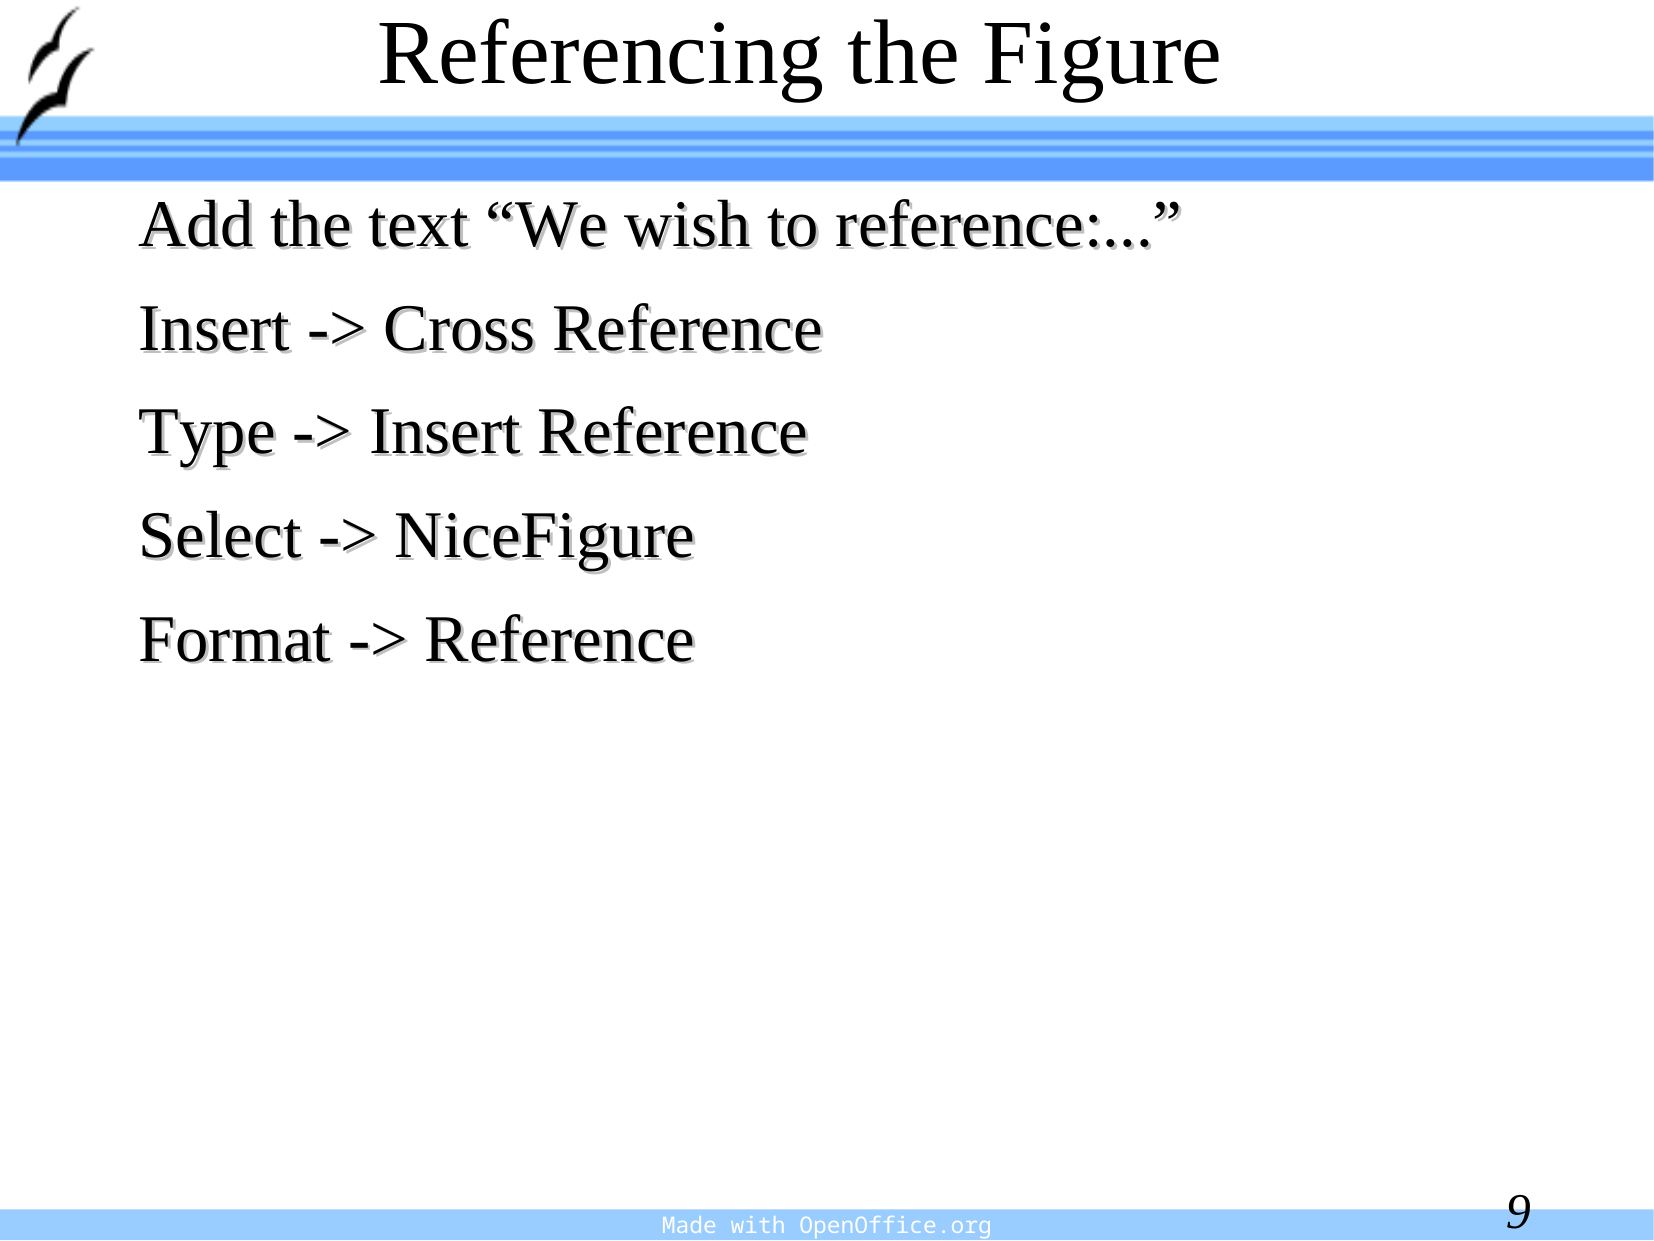

# Referencing the Figure
Add the text “We wish to reference:...”
Insert -> Cross Reference
Type -> Insert Reference
Select -> NiceFigure
Format -> Reference